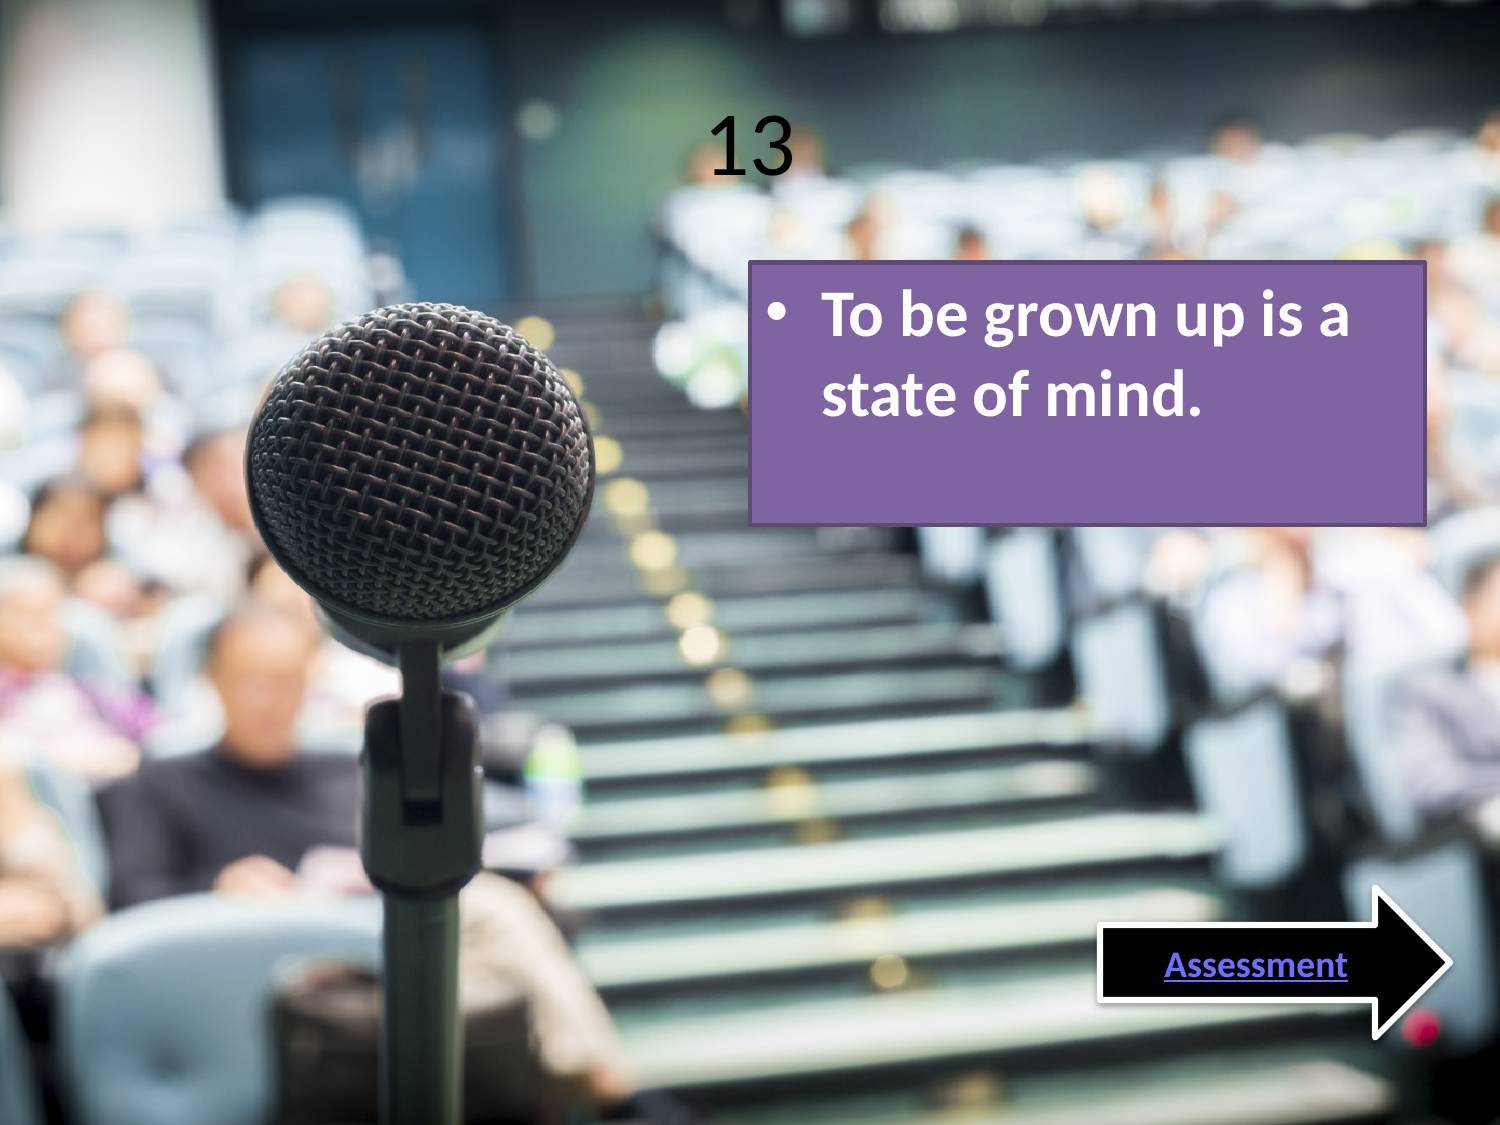

# 13
To be grown up is a state of mind.
Assessment